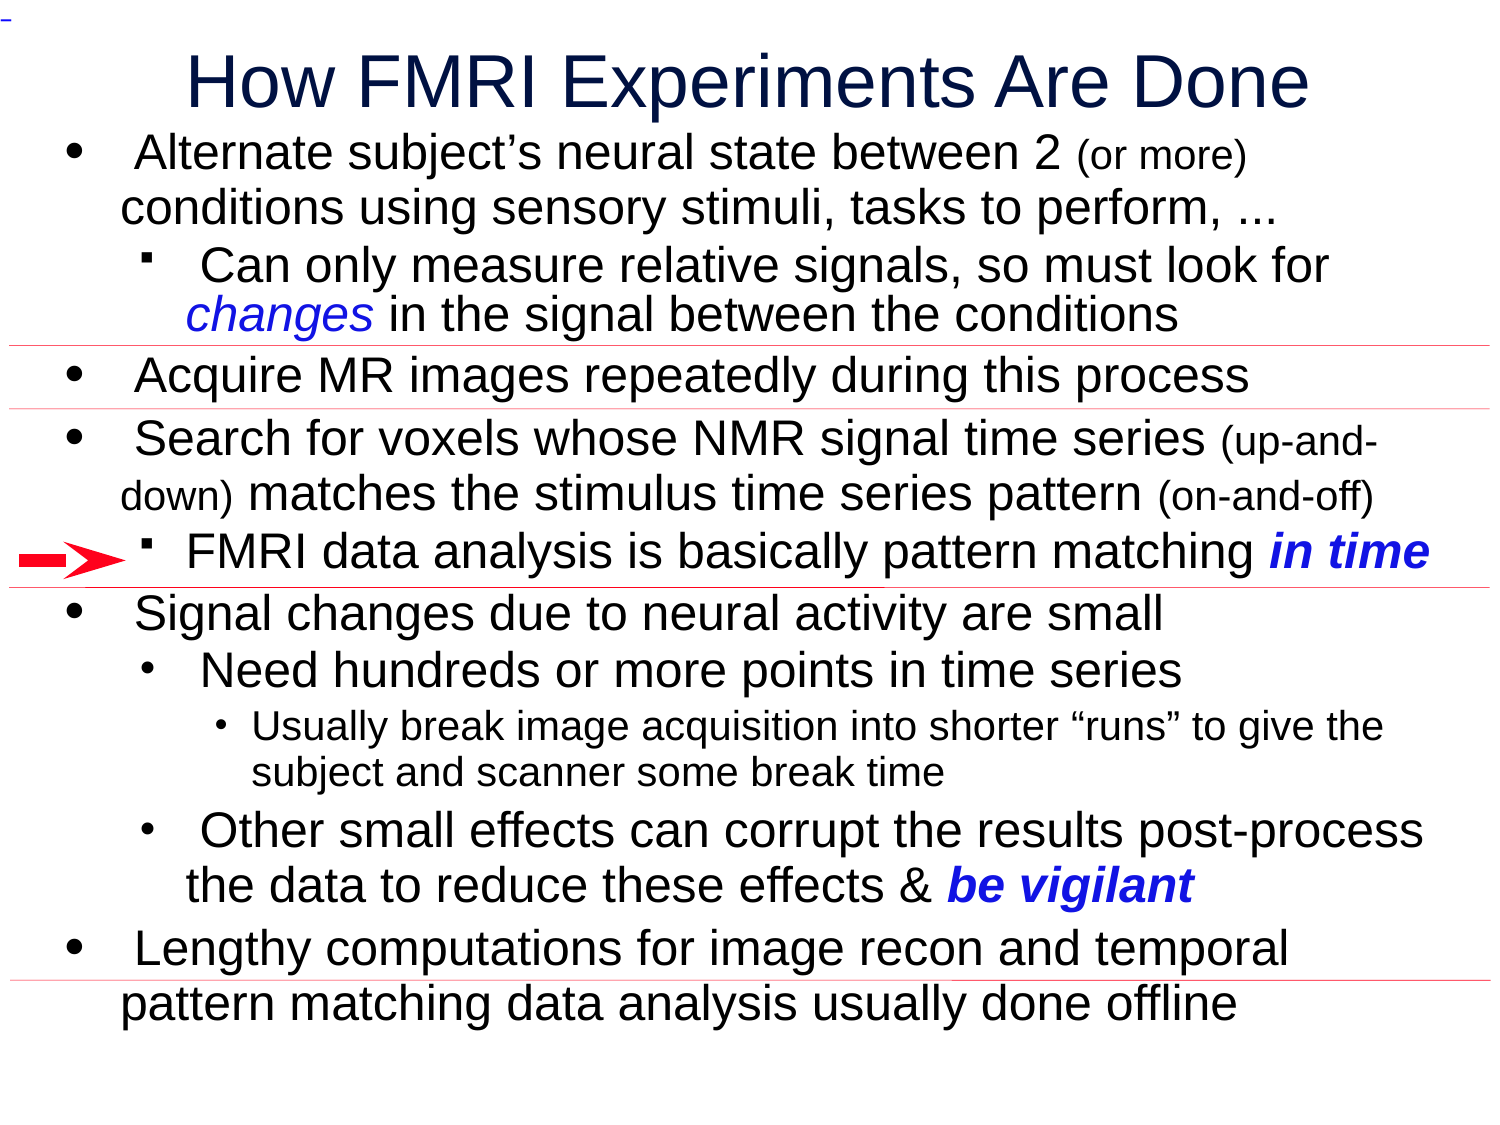

# How FMRI Experiments Are Done
 Alternate subject’s neural state between 2 (or more) conditions using sensory stimuli, tasks to perform, ...
 Can only measure relative signals, so must look for changes in the signal between the conditions
 Acquire MR images repeatedly during this process
 Search for voxels whose NMR signal time series (up-and-down) matches the stimulus time series pattern (on-and-off)
FMRI data analysis is basically pattern matching in time
 Signal changes due to neural activity are small
 Need hundreds or more points in time series
Usually break image acquisition into shorter “runs” to give the subject and scanner some break time
 Other small effects can corrupt the results post-process the data to reduce these effects & be vigilant
 Lengthy computations for image recon and temporal pattern matching data analysis usually done offline